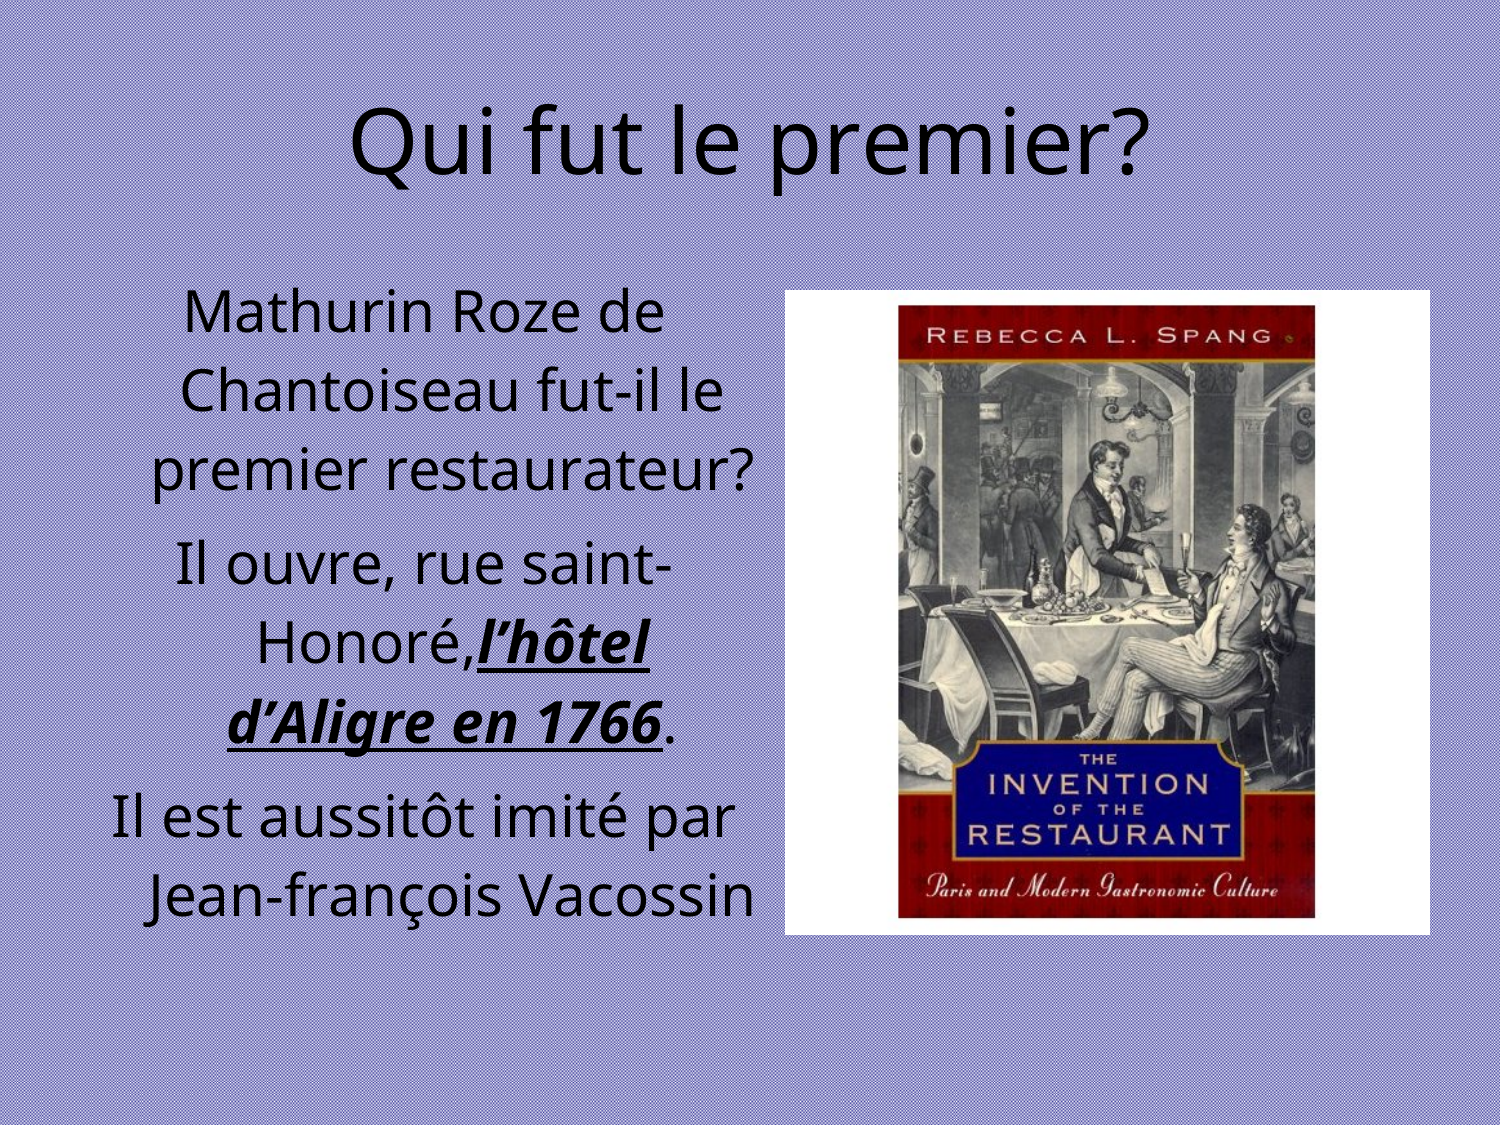

# Qui fut le premier?
Mathurin Roze de Chantoiseau fut-il le premier restaurateur?
Il ouvre, rue saint-Honoré,l’hôtel d’Aligre en 1766.
Il est aussitôt imité par Jean-françois Vacossin